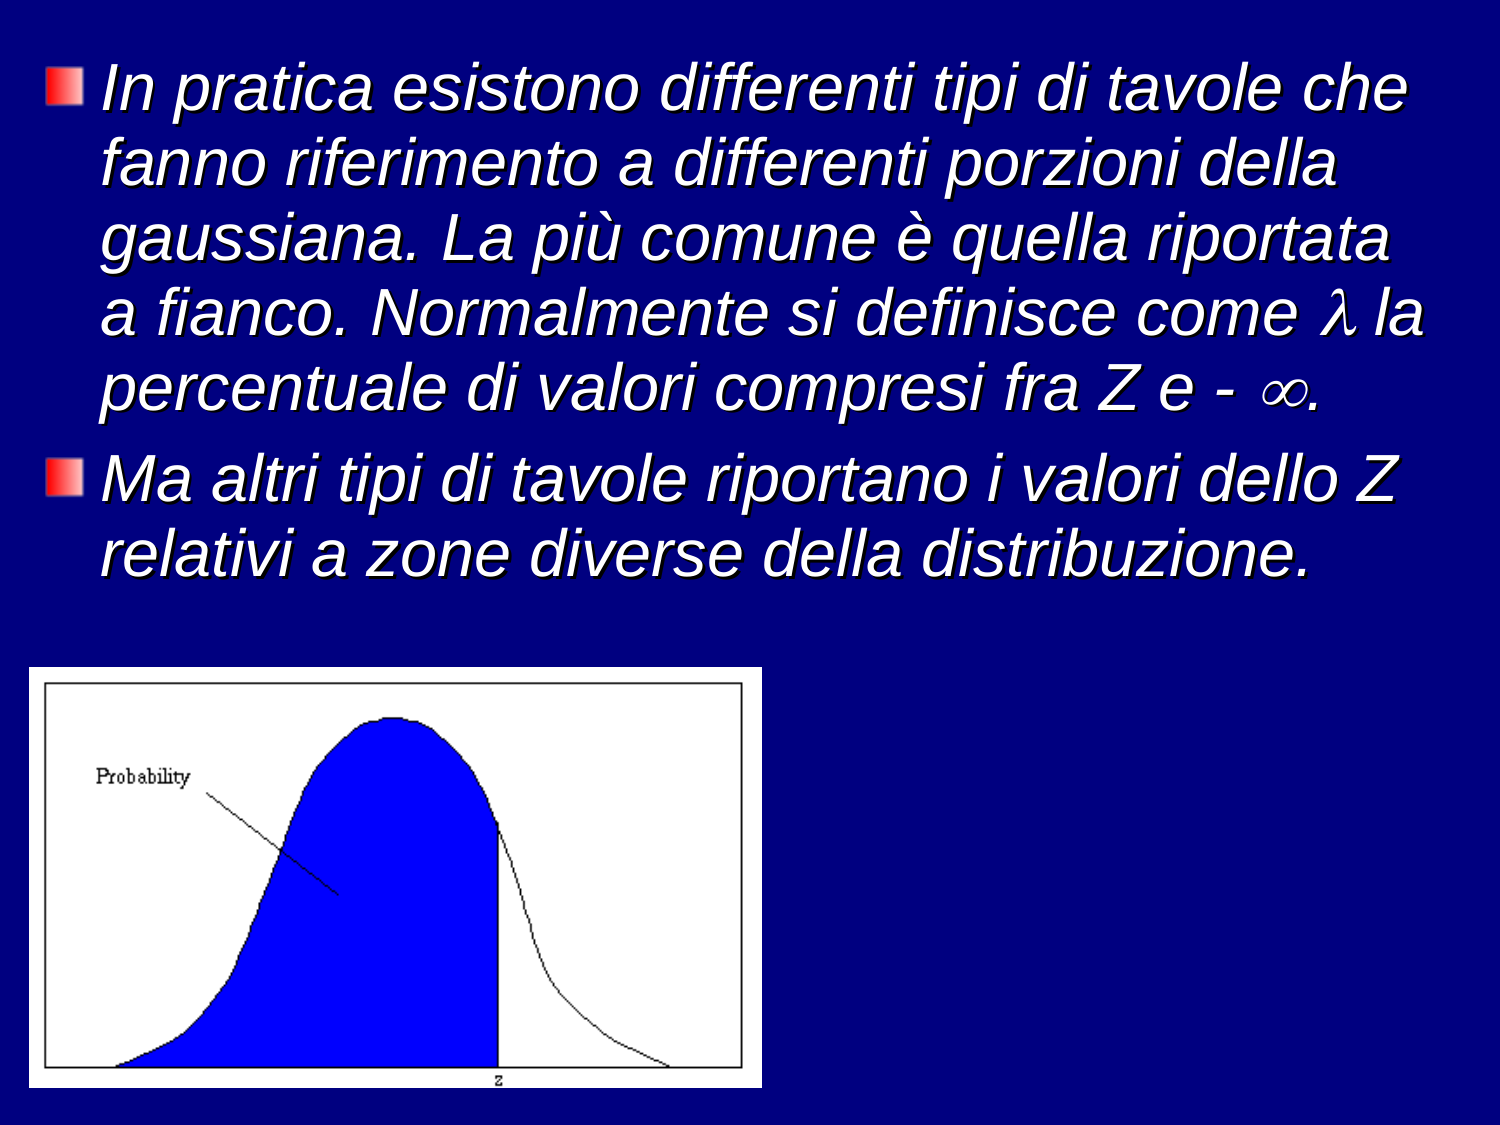

# In pratica esistono differenti tipi di tavole che fanno riferimento a differenti porzioni della gaussiana. La più comune è quella riportata a fianco. Normalmente si definisce come  la percentuale di valori compresi fra Z e - .
Ma altri tipi di tavole riportano i valori dello Z relativi a zone diverse della distribuzione.